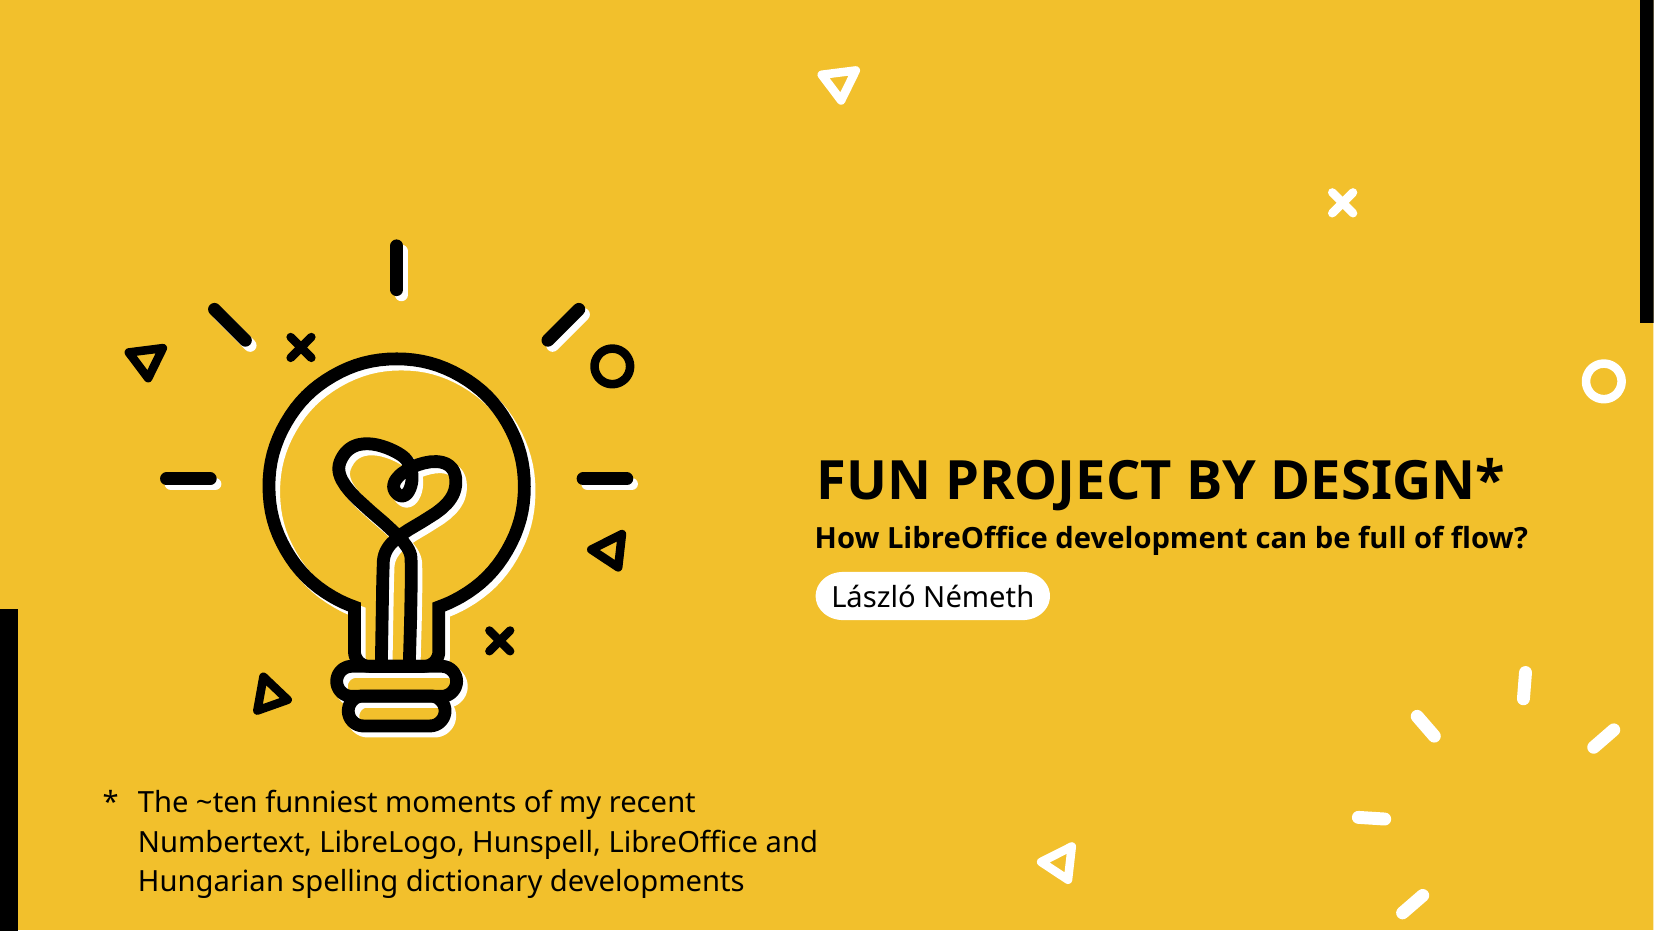

# FUN PROJECT BY DESIGN*
How LibreOffice development can be full of flow?
László Németh
The ~ten funniest moments of my recent Numbertext, LibreLogo, Hunspell, LibreOffice and Hungarian spelling dictionary developments